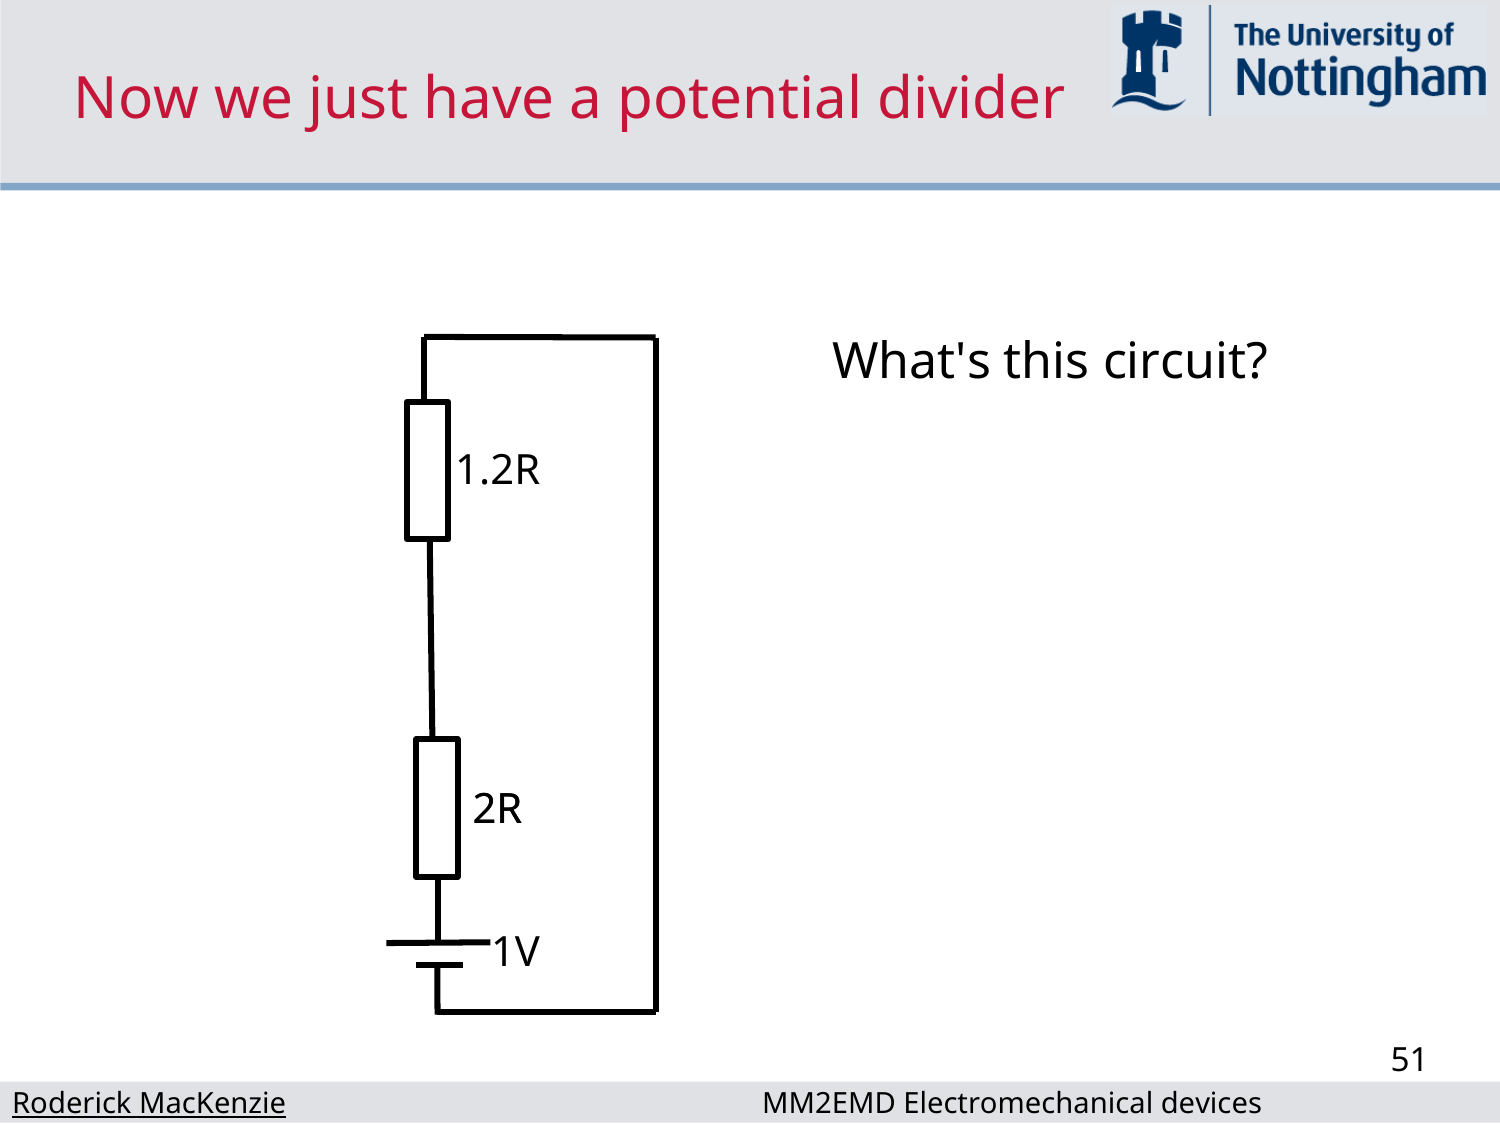

# Now we just have a potential divider
What's this circuit?
1.2R
2R
2R
1V